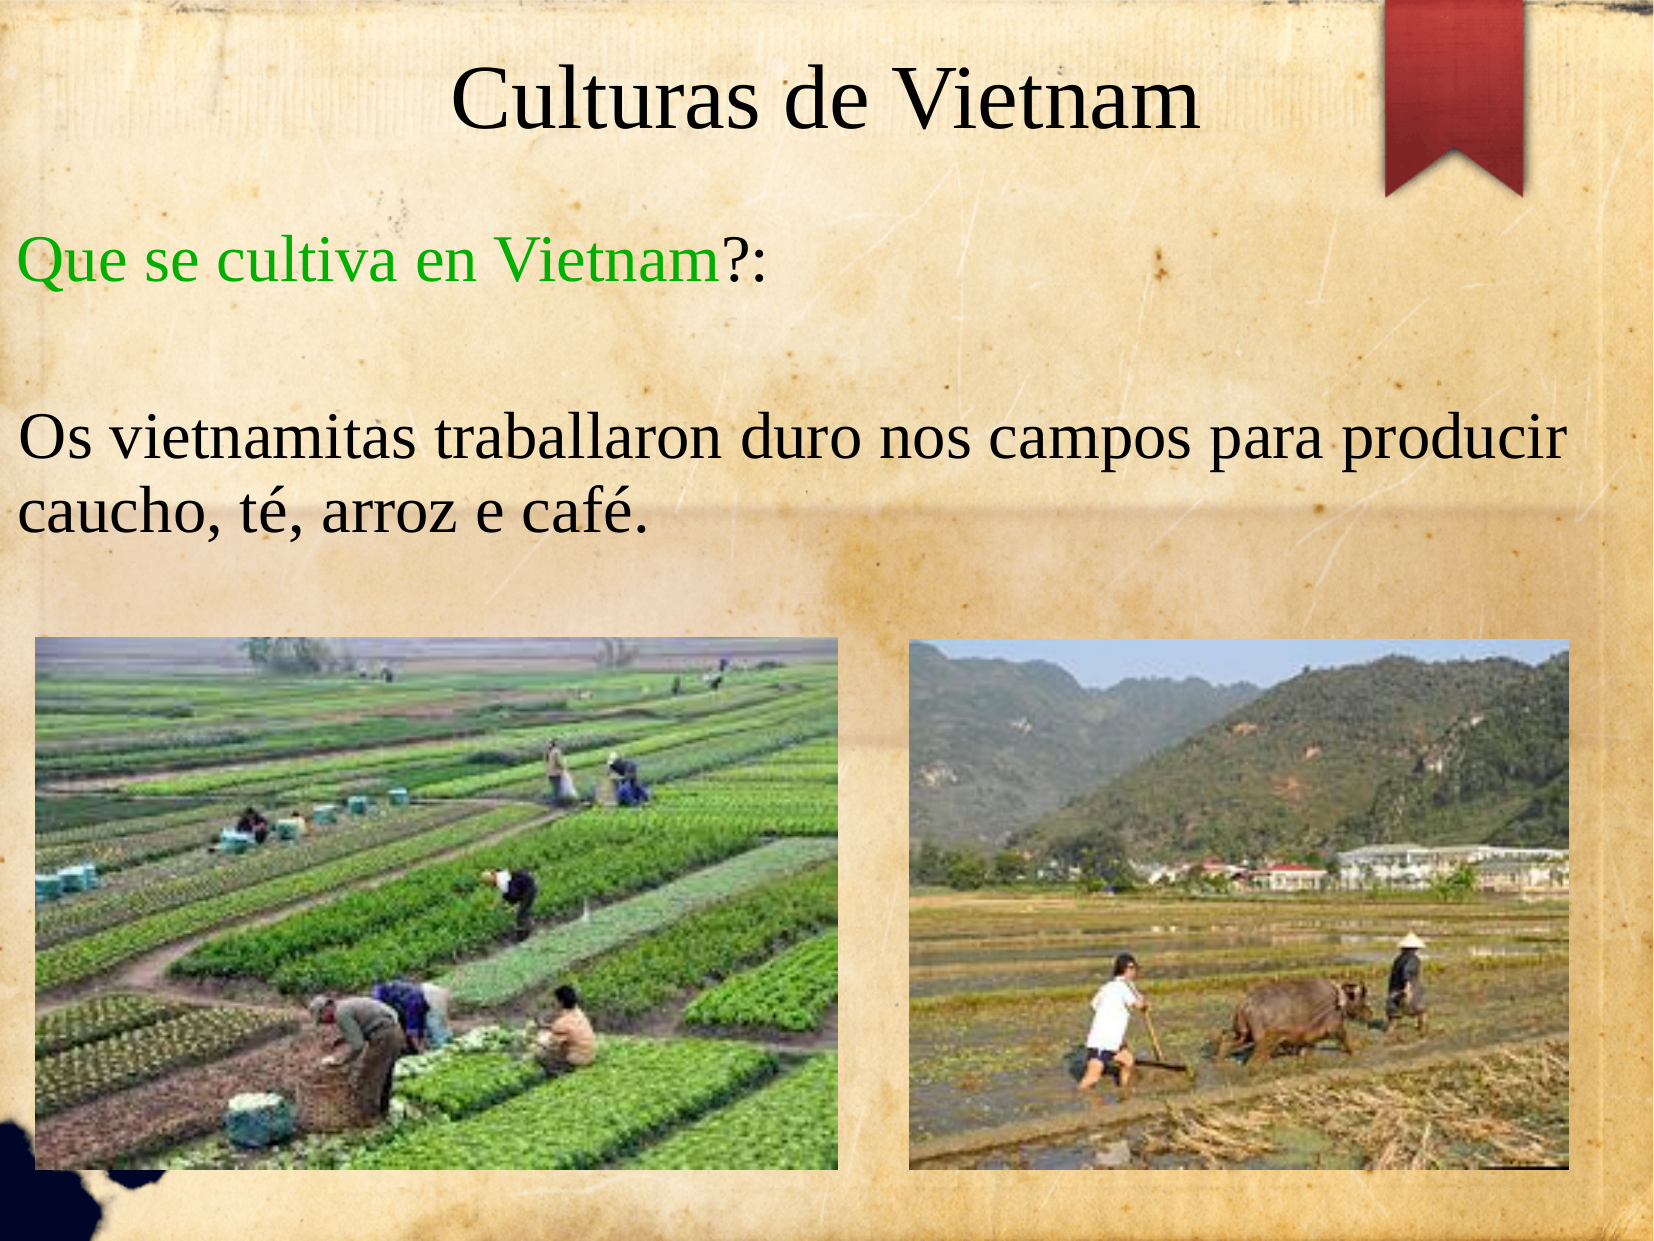

# Culturas de Vietnam
Que se cultiva en Vietnam?:
Os vietnamitas traballaron duro nos campos para producir caucho, té, arroz e café.